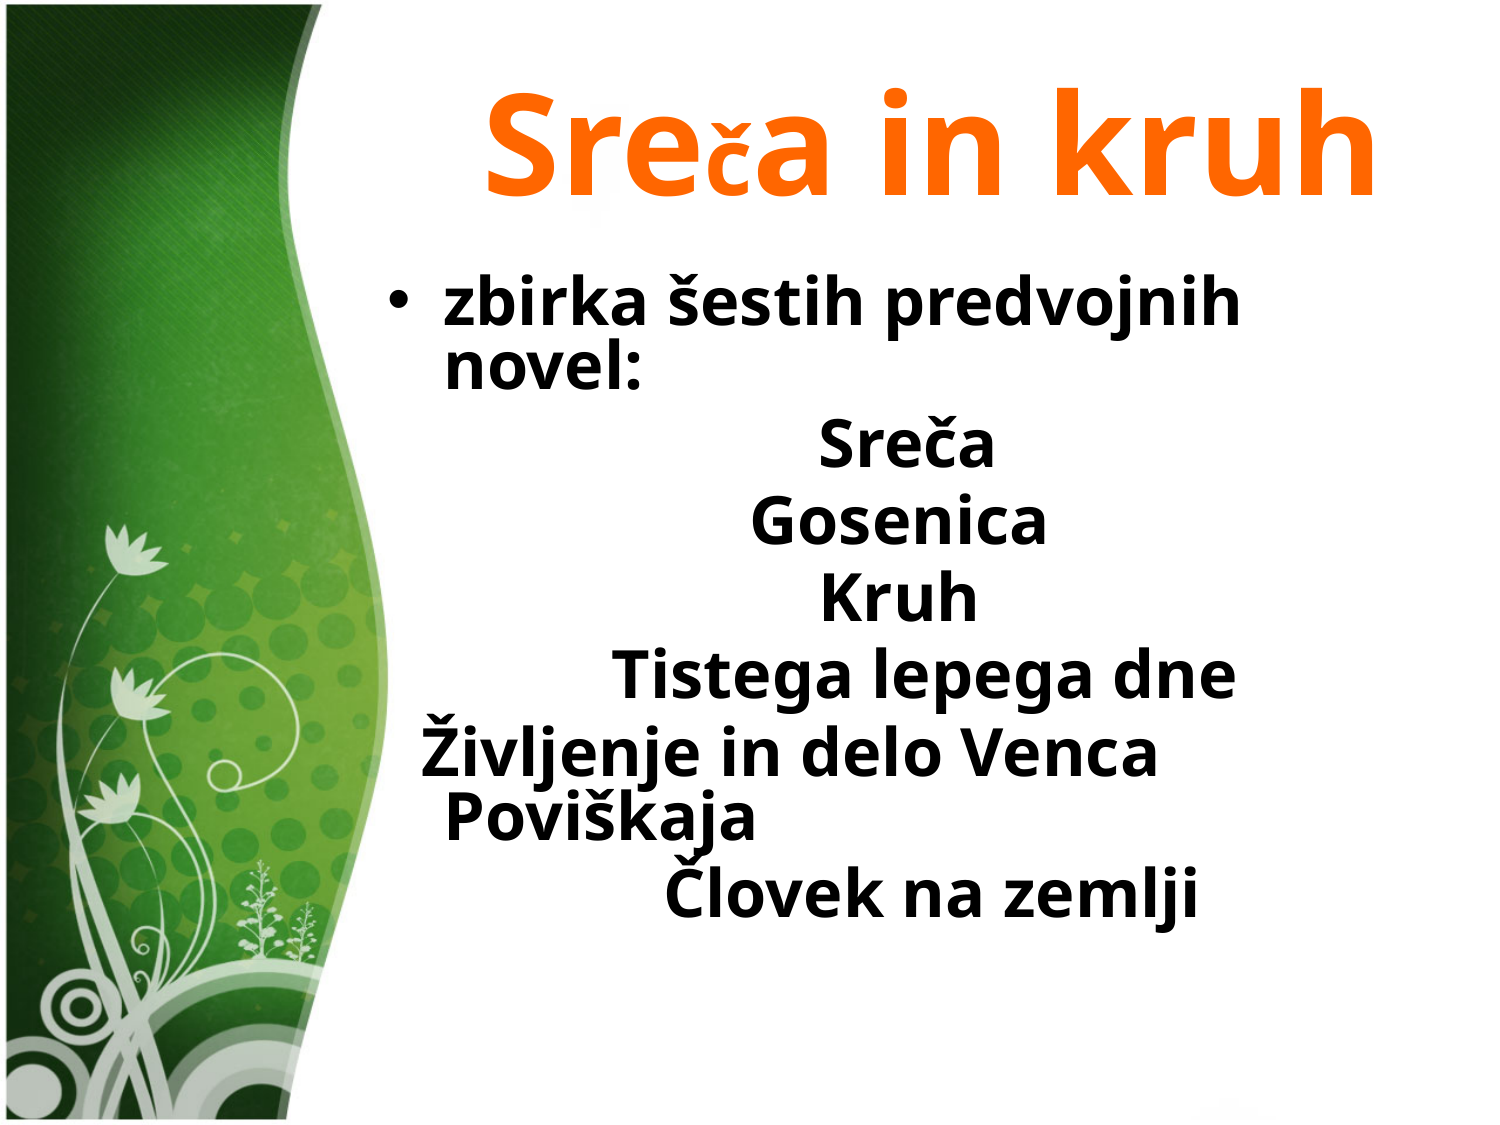

# Sreča in kruh
zbirka šestih predvojnih novel:
 Sreča
 Gosenica
 Kruh
 Tistega lepega dne
 Življenje in delo Venca Poviškaja
 Človek na zemlji